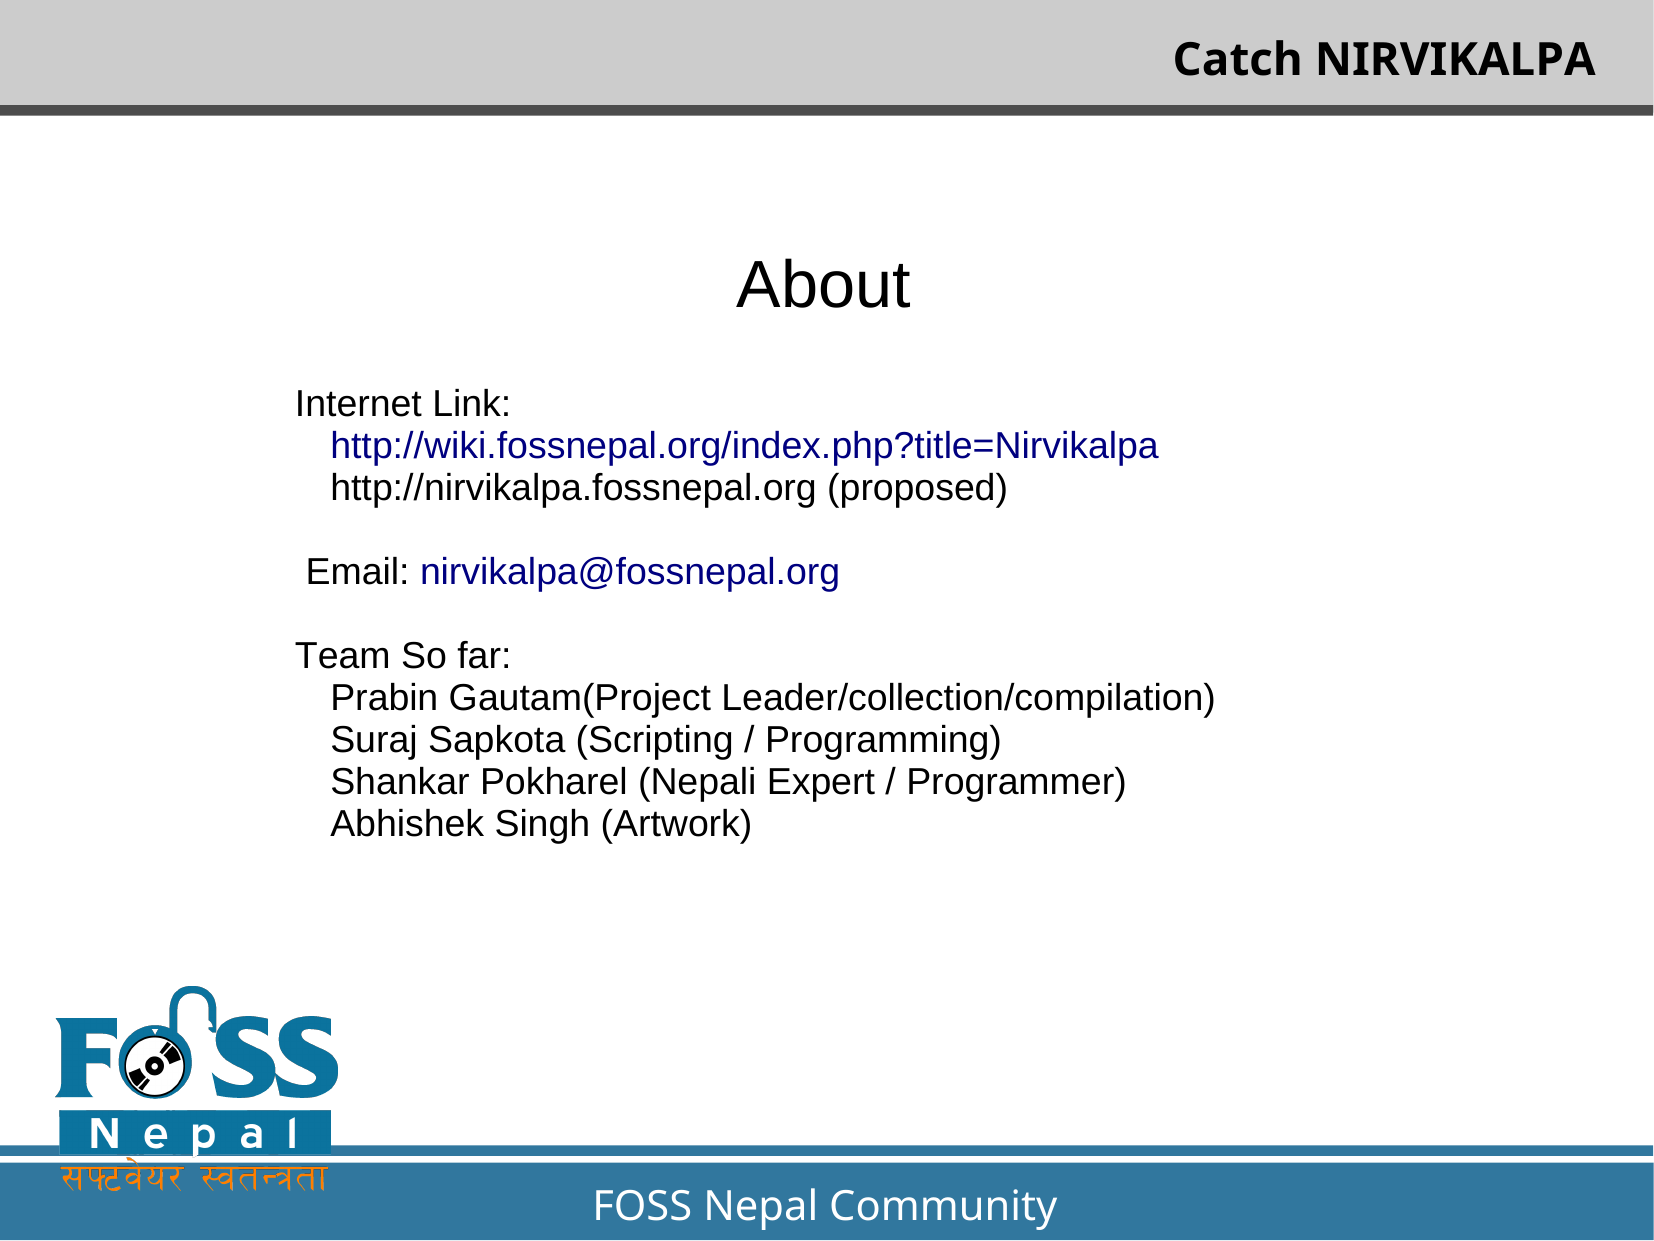

Catch NIRVIKALPA
About
Internet Link:
http://wiki.fossnepal.org/index.php?title=Nirvikalpa
http://nirvikalpa.fossnepal.org (proposed)
 Email: nirvikalpa@fossnepal.org
Team So far:
Prabin Gautam(Project Leader/collection/compilation)
Suraj Sapkota (Scripting / Programming)
Shankar Pokharel (Nepali Expert / Programmer)
Abhishek Singh (Artwork)